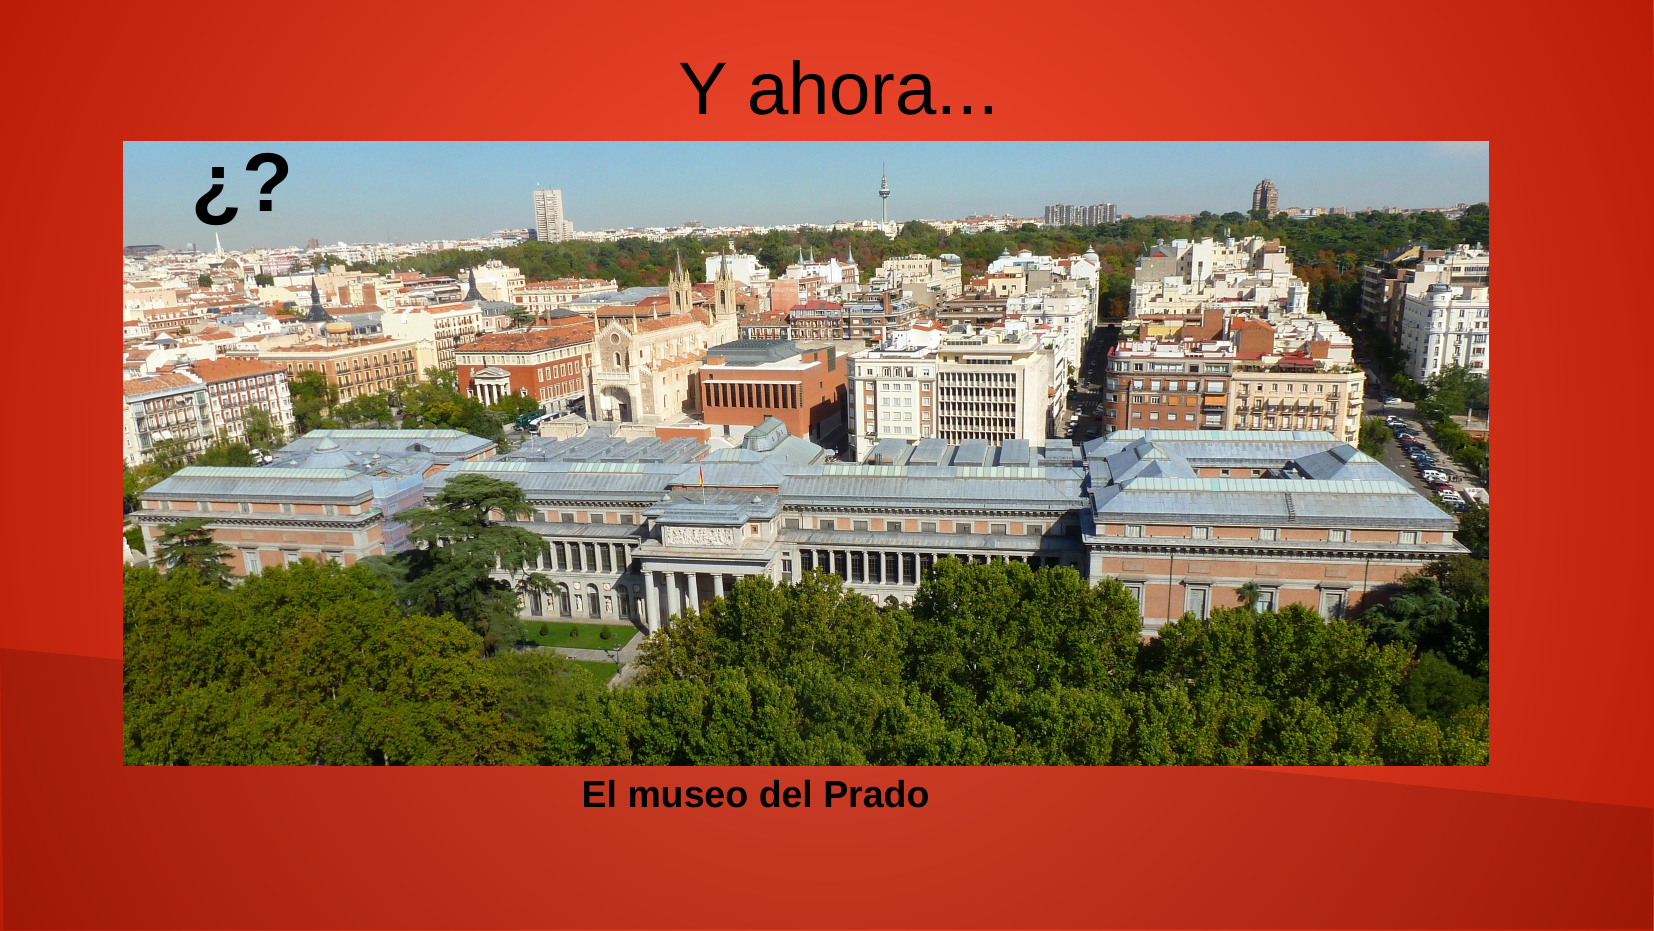

# Y ahora...
¿?
El museo del Prado